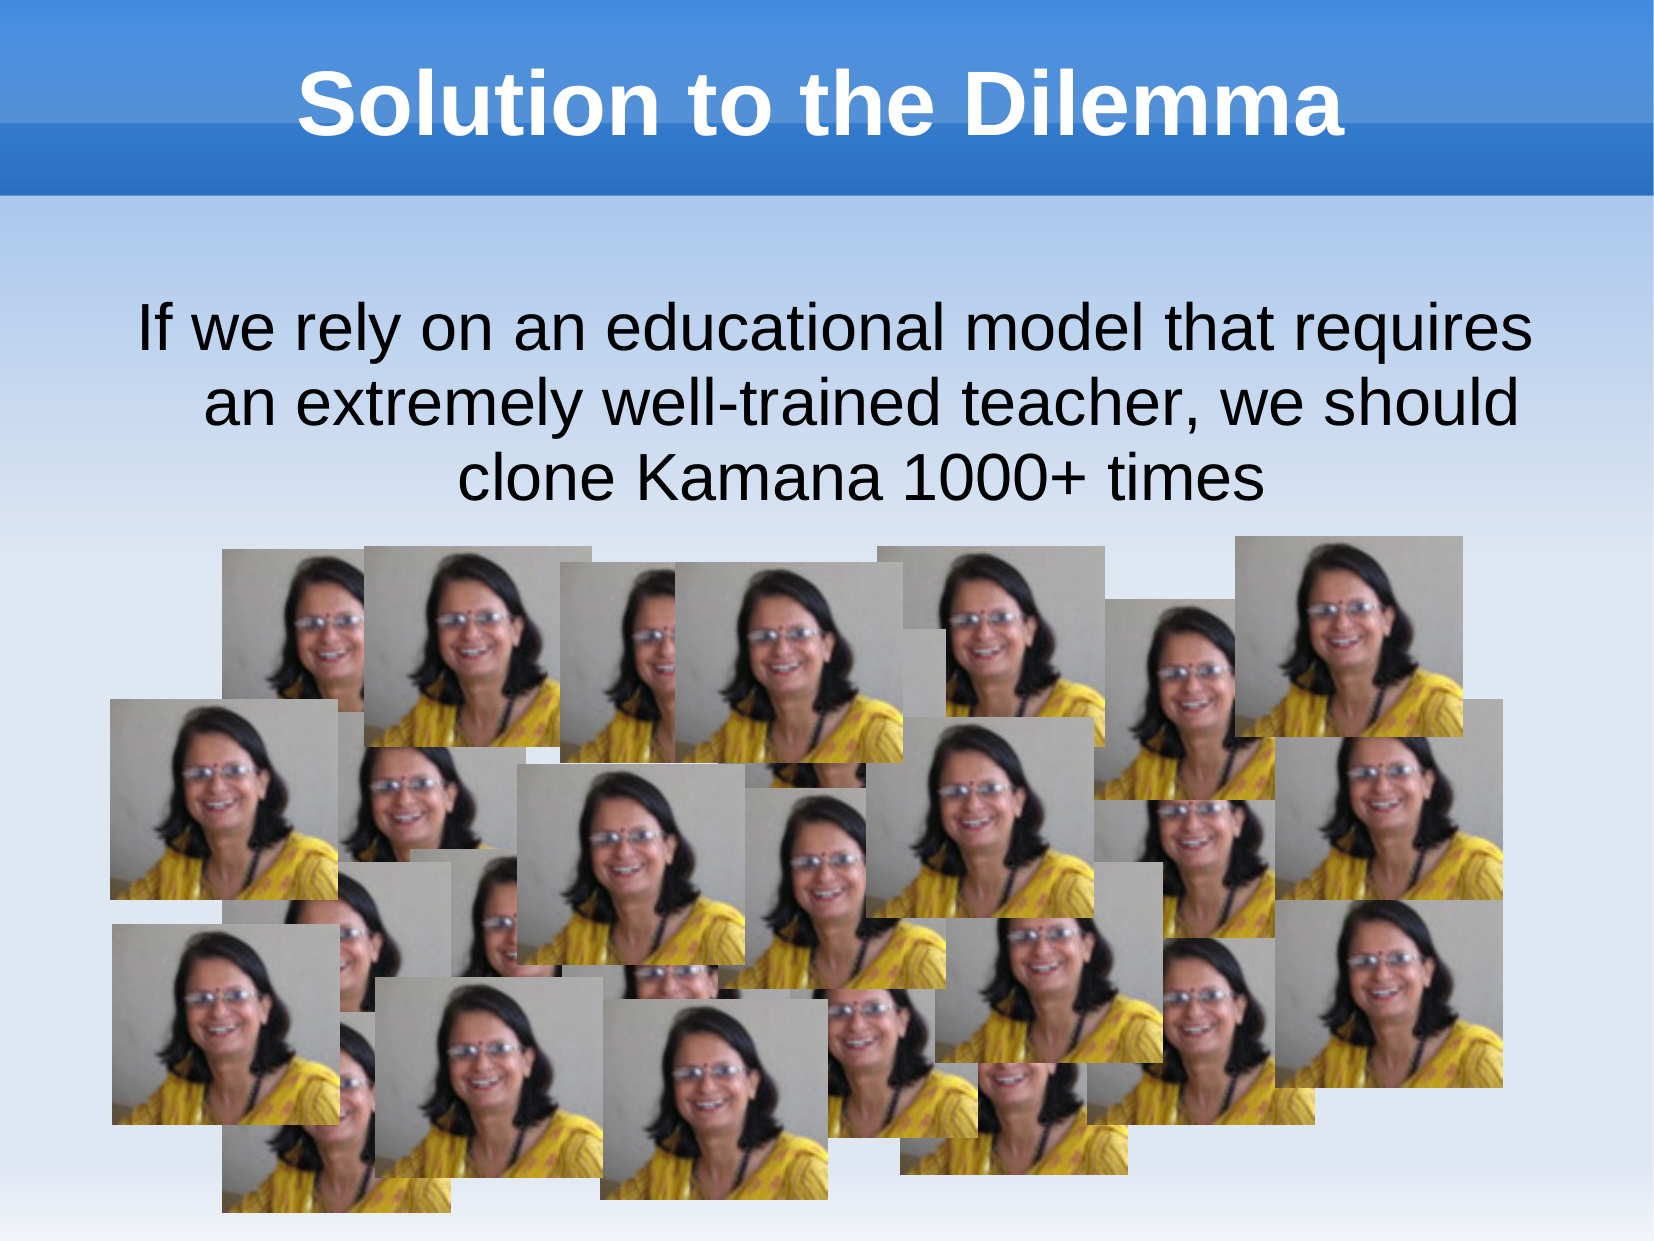

# Solution to the Dilemma
If we rely on an educational model that requires an extremely well-trained teacher, we should clone Kamana 1000+ times